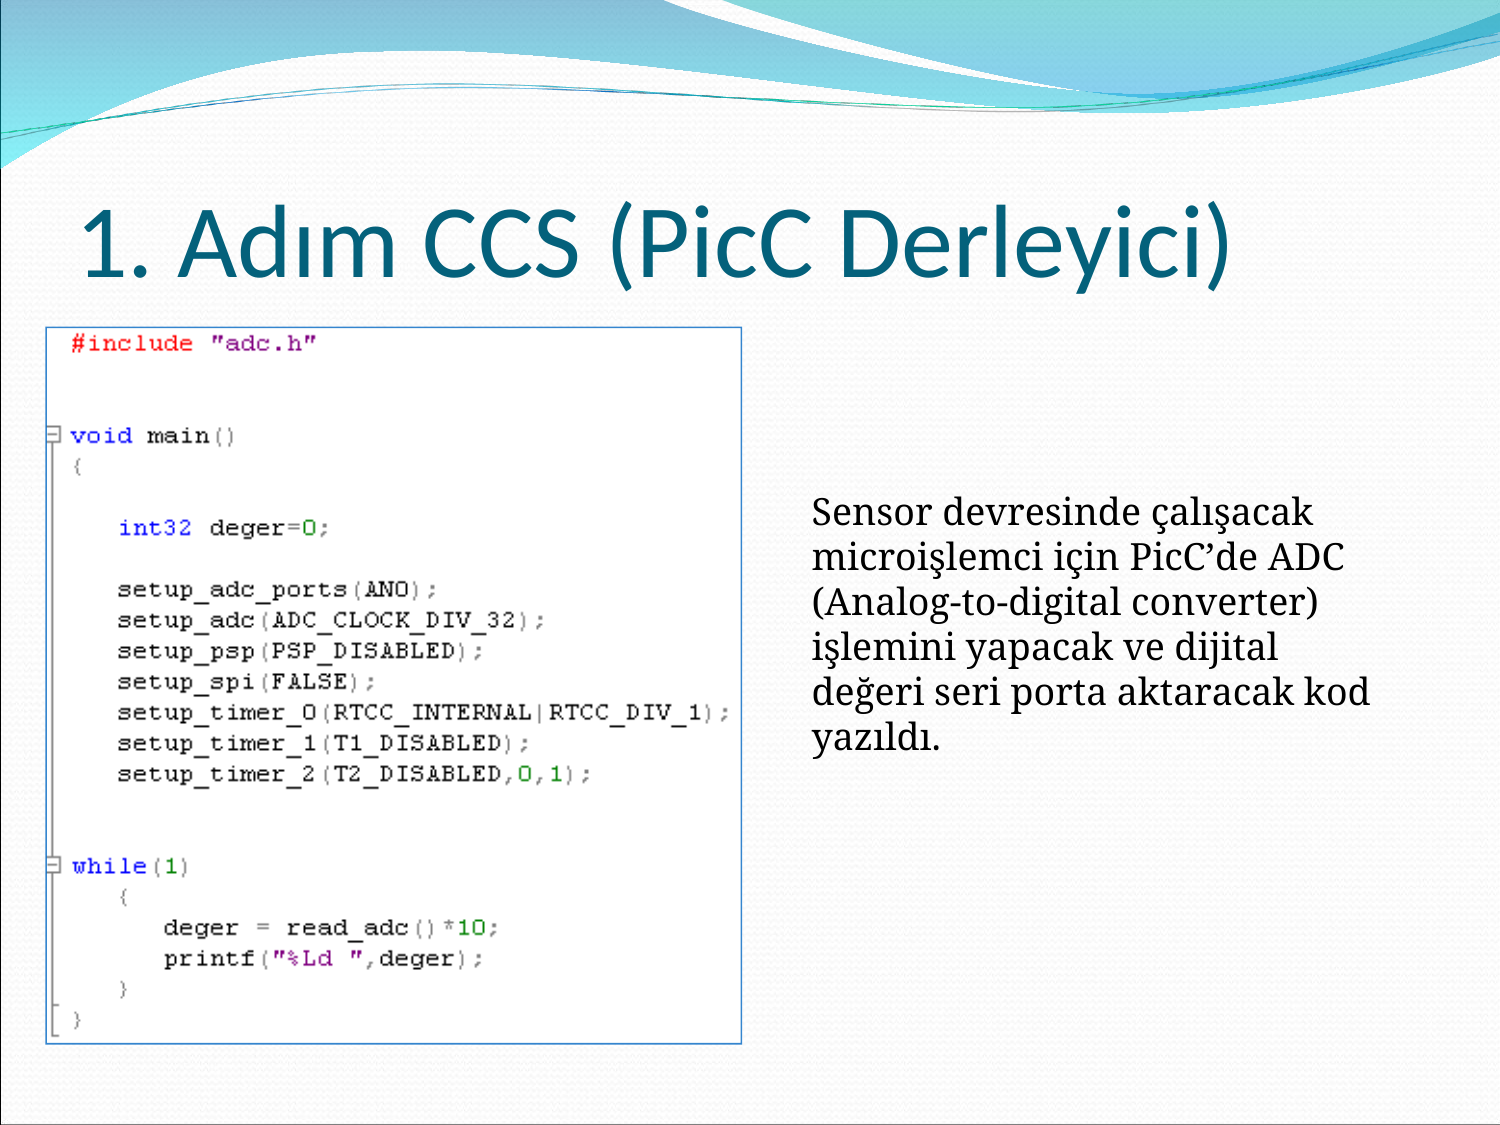

# 1. Adım CCS (PicC Derleyici)
Sensor devresinde çalışacak microişlemci için PicC’de ADC (Analog-to-digital converter) işlemini yapacak ve dijital değeri seri porta aktaracak kod yazıldı.